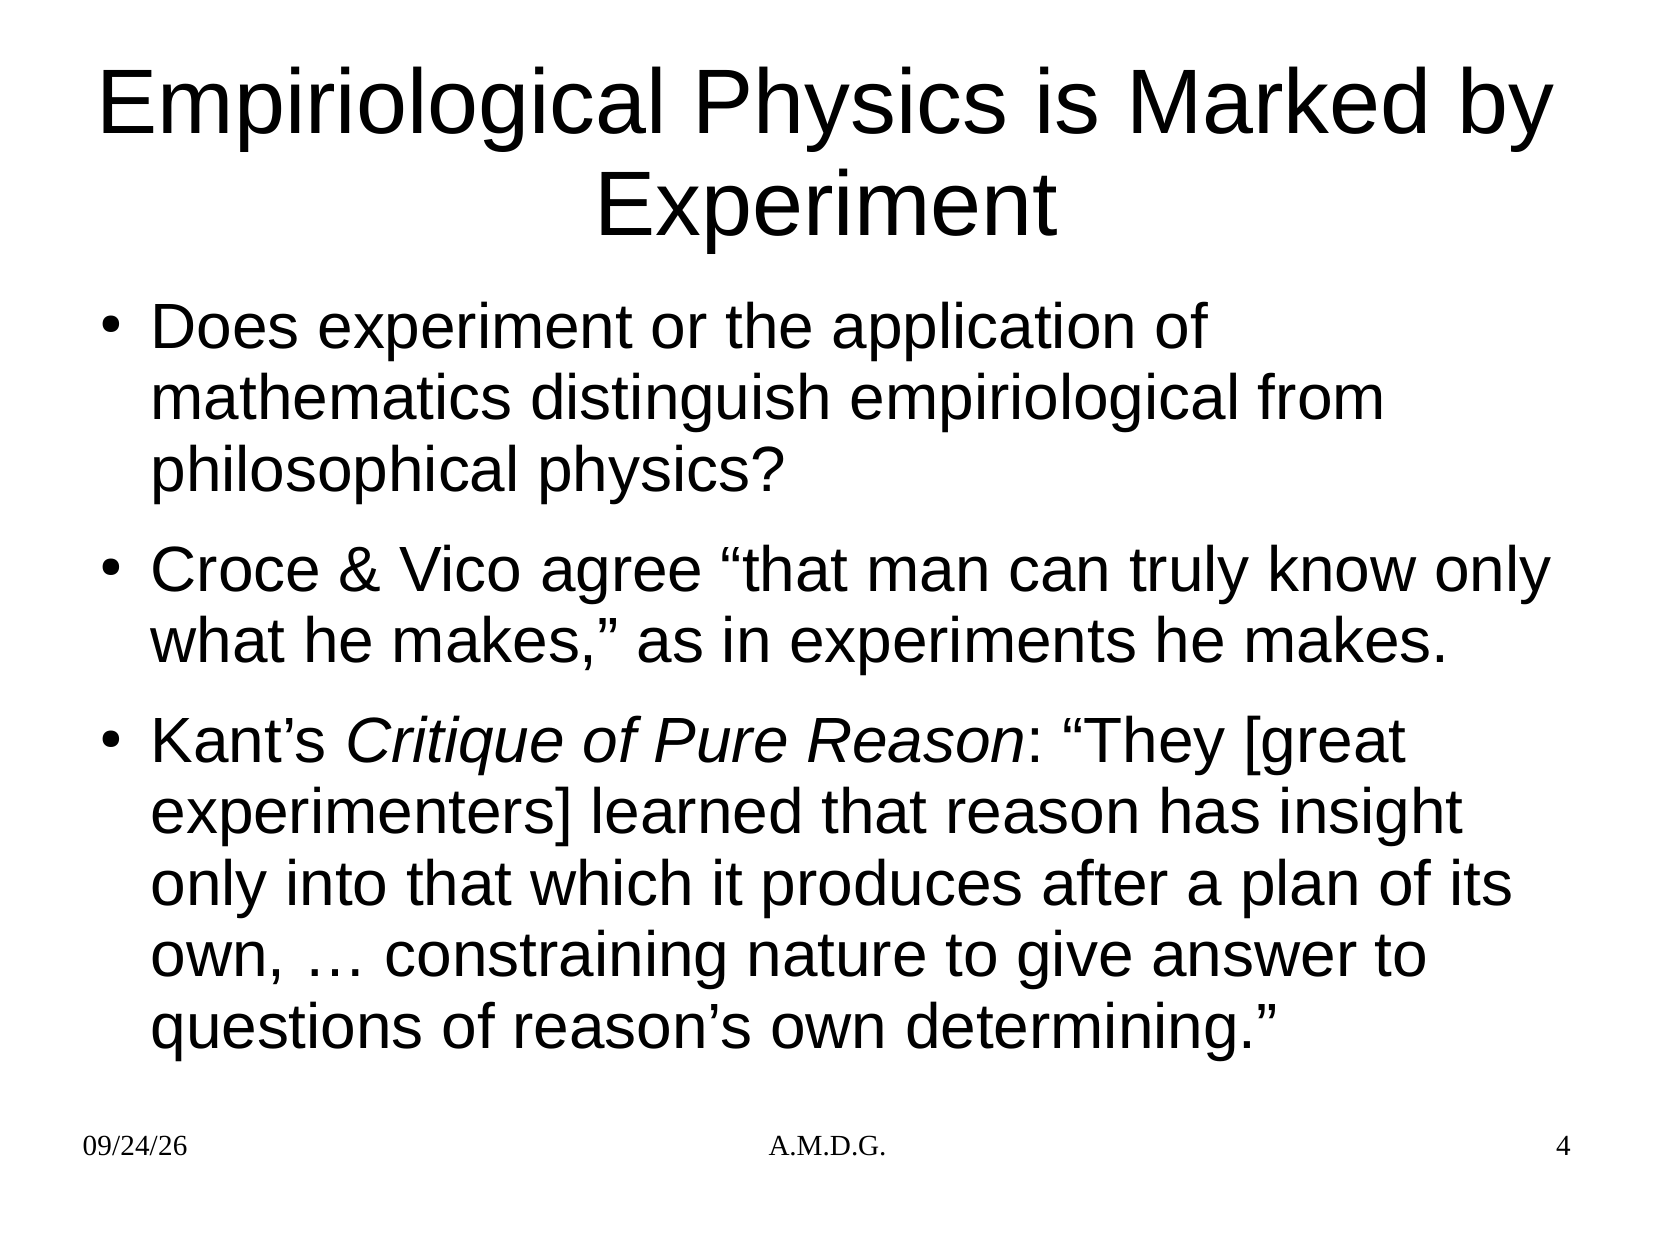

# Empiriological Physics is Marked by Experiment
Does experiment or the application of mathematics distinguish empiriological from philosophical physics?
Croce & Vico agree “that man can truly know only what he makes,” as in experiments he makes.
Kant’s Critique of Pure Reason: “They [great experimenters] learned that reason has insight only into that which it produces after a plan of its own, … constraining nature to give answer to questions of reason’s own determining.”
`
A.M.D.G.
4